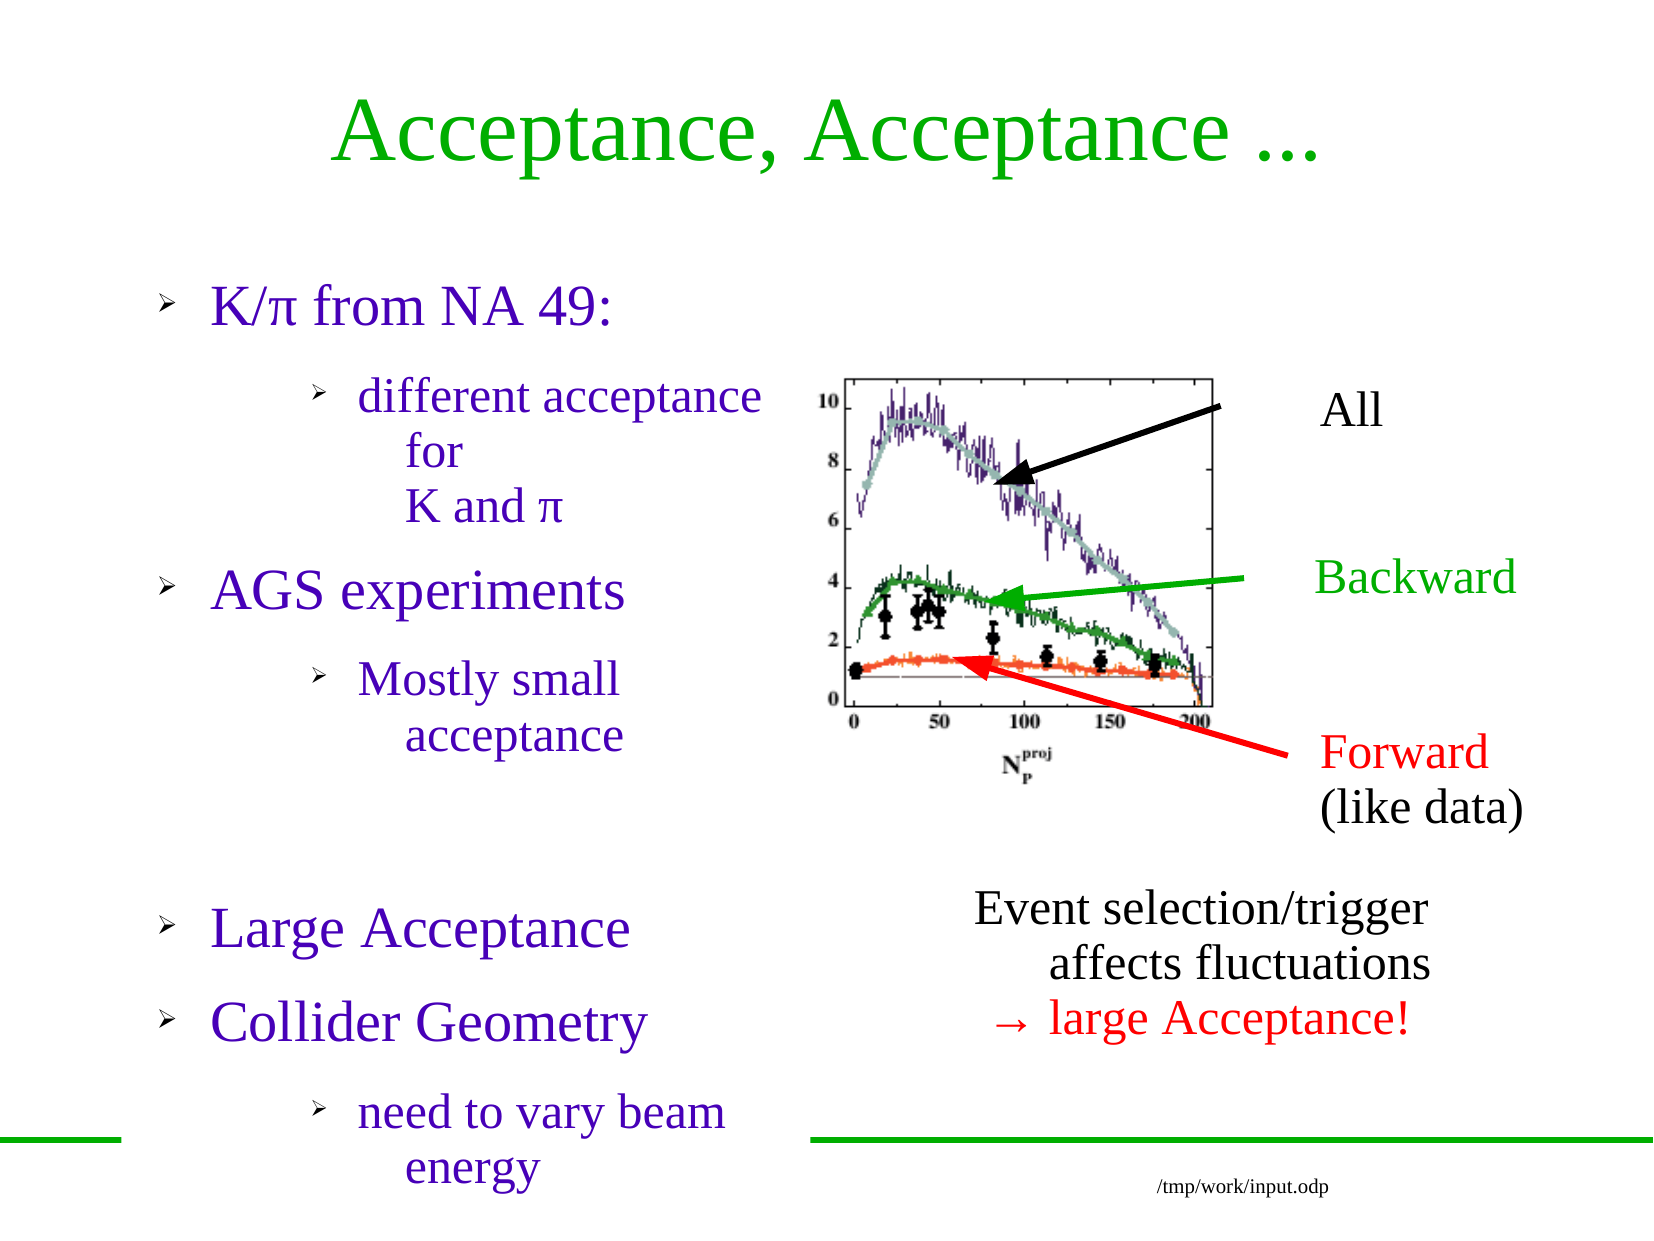

# Acceptance, Acceptance ...
K/π from NA 49:
different acceptance for
K and π
AGS experiments
Mostly small acceptance
Large Acceptance
Collider Geometry
need to vary beam energy
All
Backward
Forward
(like data)
Event selection/trigger
	affects fluctuations
 → large Acceptance!